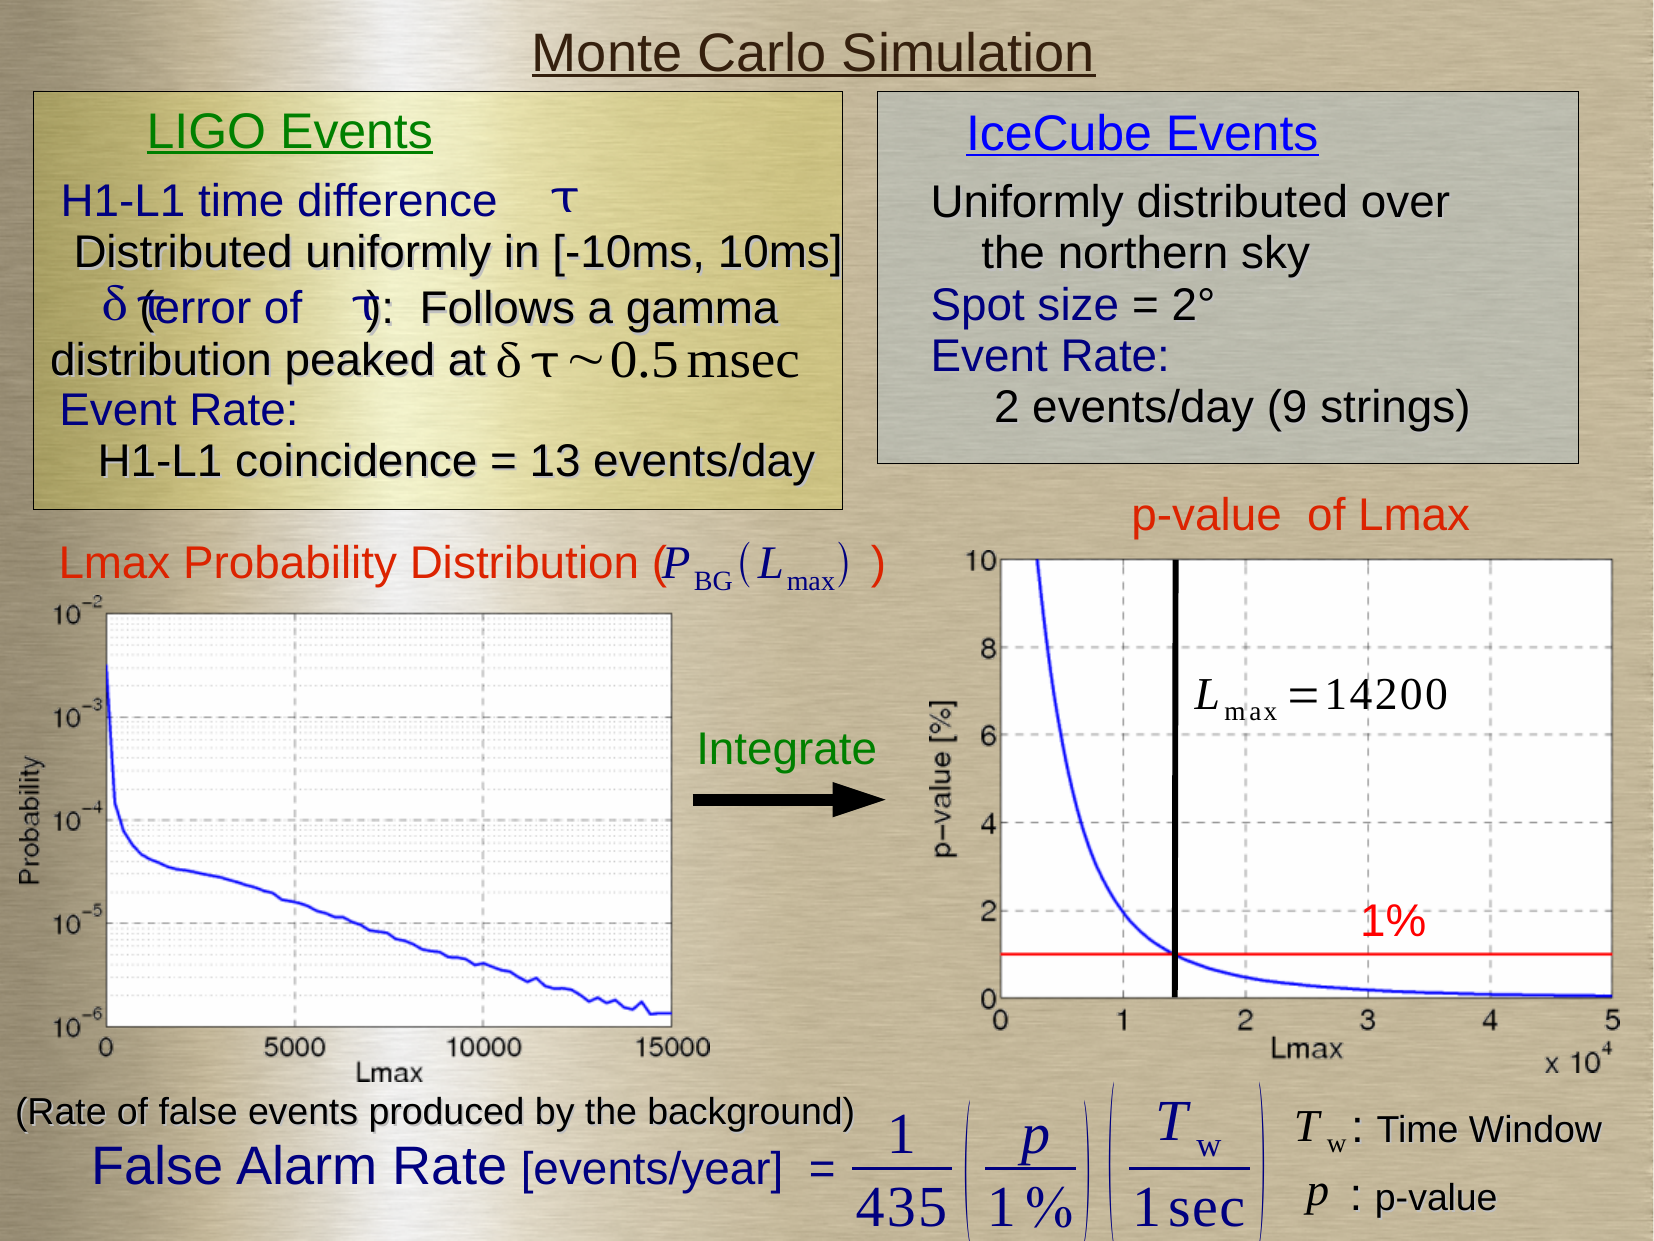

Monte Carlo Simulation
LIGO Events
IceCube Events
 H1-L1 time difference
 Distributed uniformly in [-10ms, 10ms]
 Uniformly distributed over
 the northern sky
 Spot size = 2°
 Event Rate:
 2 events/day (9 strings)
 (error of ): Follows a gamma distribution peaked at
 Event Rate:
 H1-L1 coincidence = 13 events/day
p-value of Lmax
Lmax Probability Distribution ( )
Integrate
1%
(Rate of false events produced by the background)
: Time Window
False Alarm Rate [events/year] =
: p-value